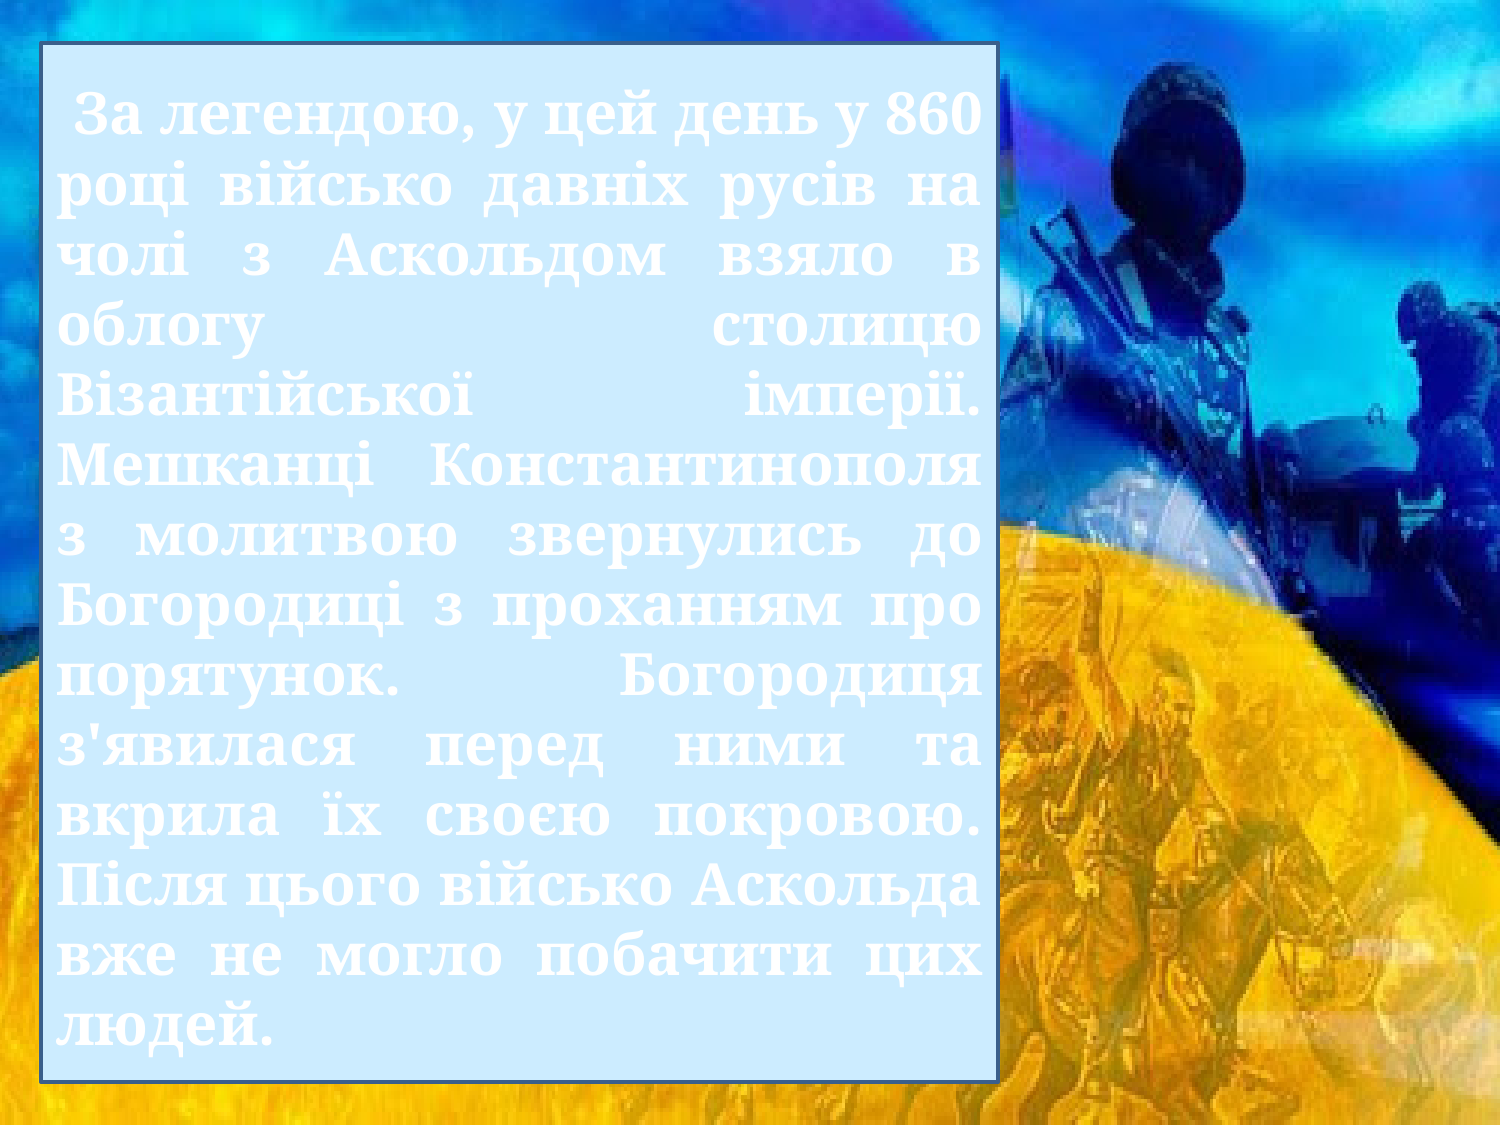

За легендою, у цей день у 860 році військо давніх русів на чолі з Аскольдом взяло в облогу столицю Візантійської імперії. Мешканці Константинополя з молитвою звернулись до Богородиці з проханням про порятунок. Богородиця з'явилася перед ними та вкрила їх своєю покровою. Після цього військо Аскольда вже не могло побачити цих людей.